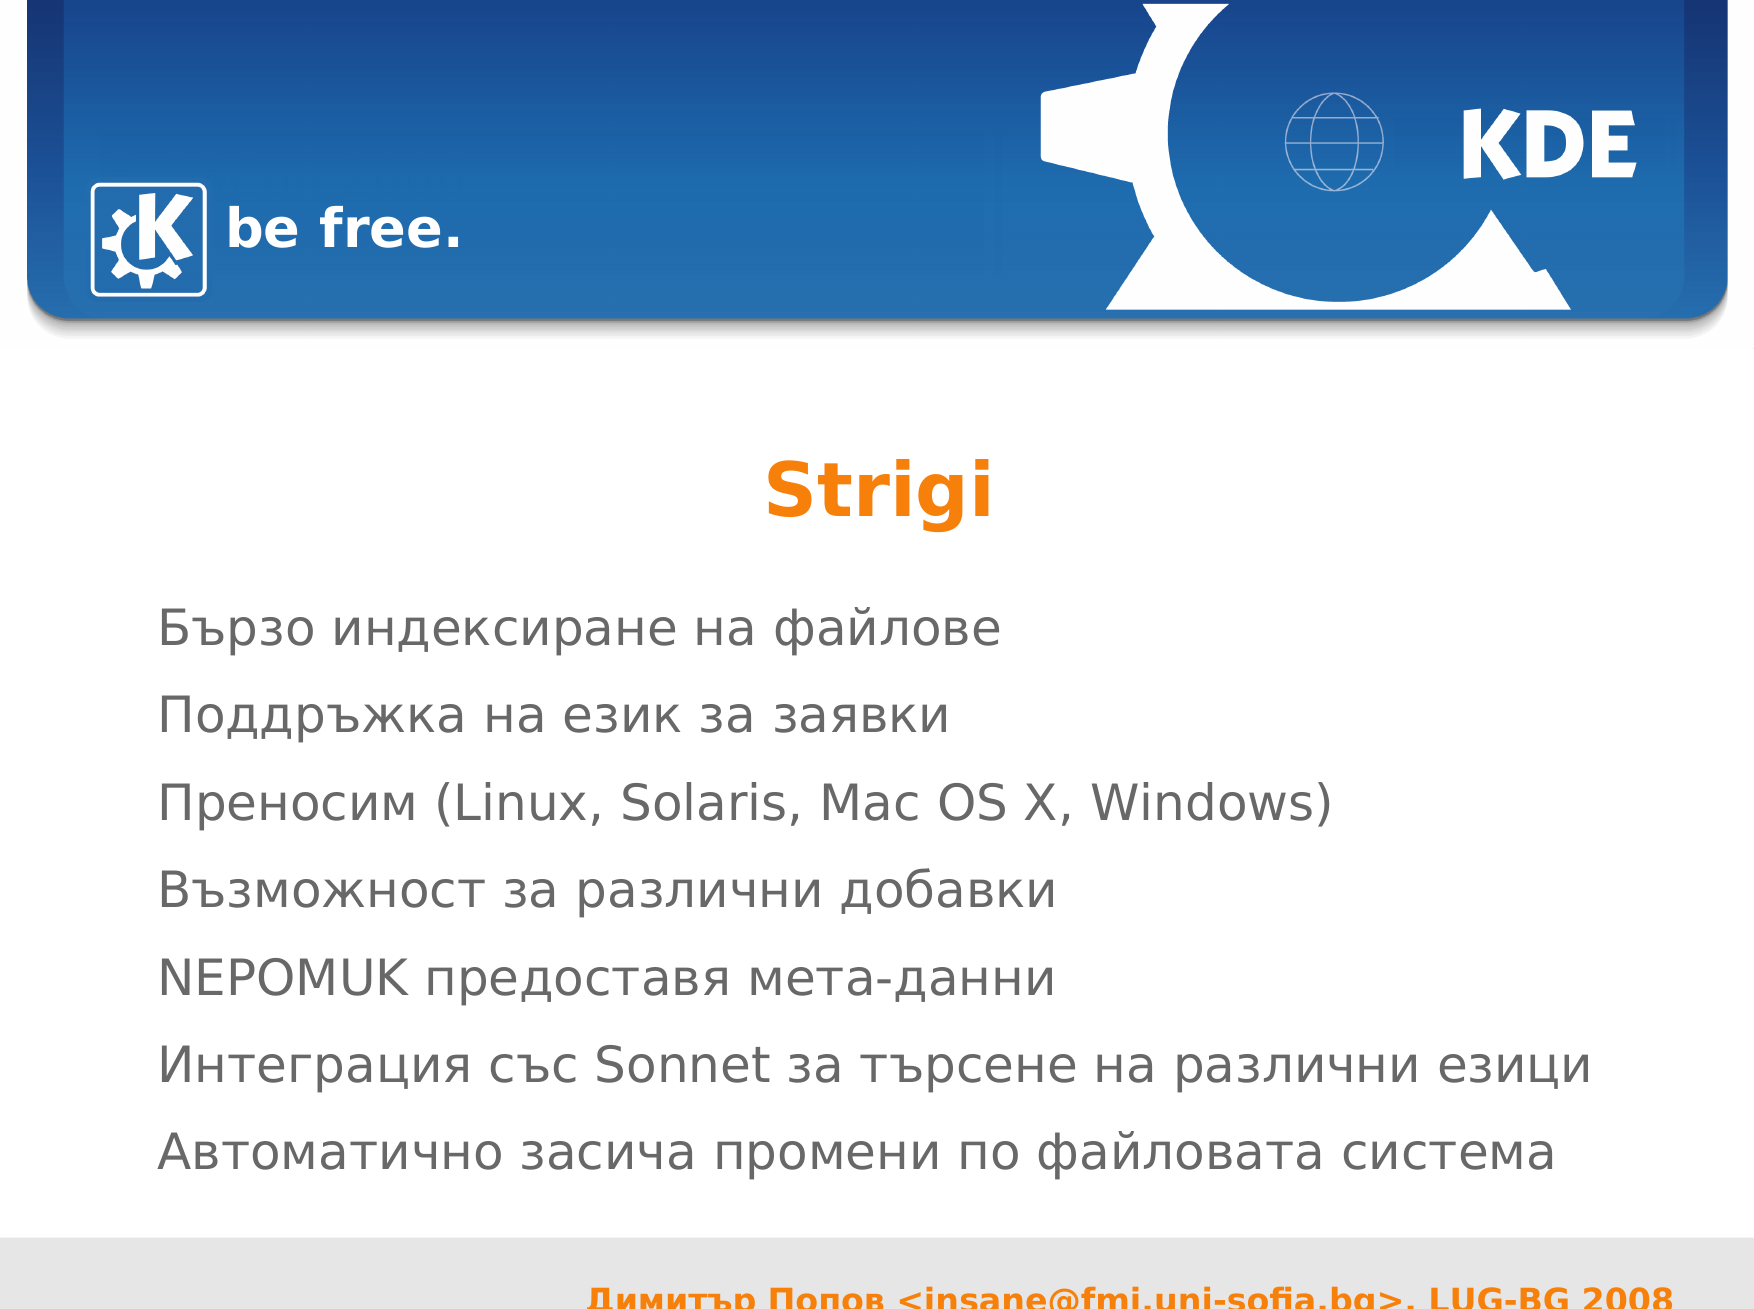

# be free.
Strigi
Бързо индексиране на файлове
Поддръжка на език за заявки
Преносим (Linux, Solaris, Mac OS X, Windows)
Възможност за различни добавки
NEPOMUK предоставя мета-данни
Интеграция със Sonnet за търсене на различни езици
Автоматично засича промени по файловата система